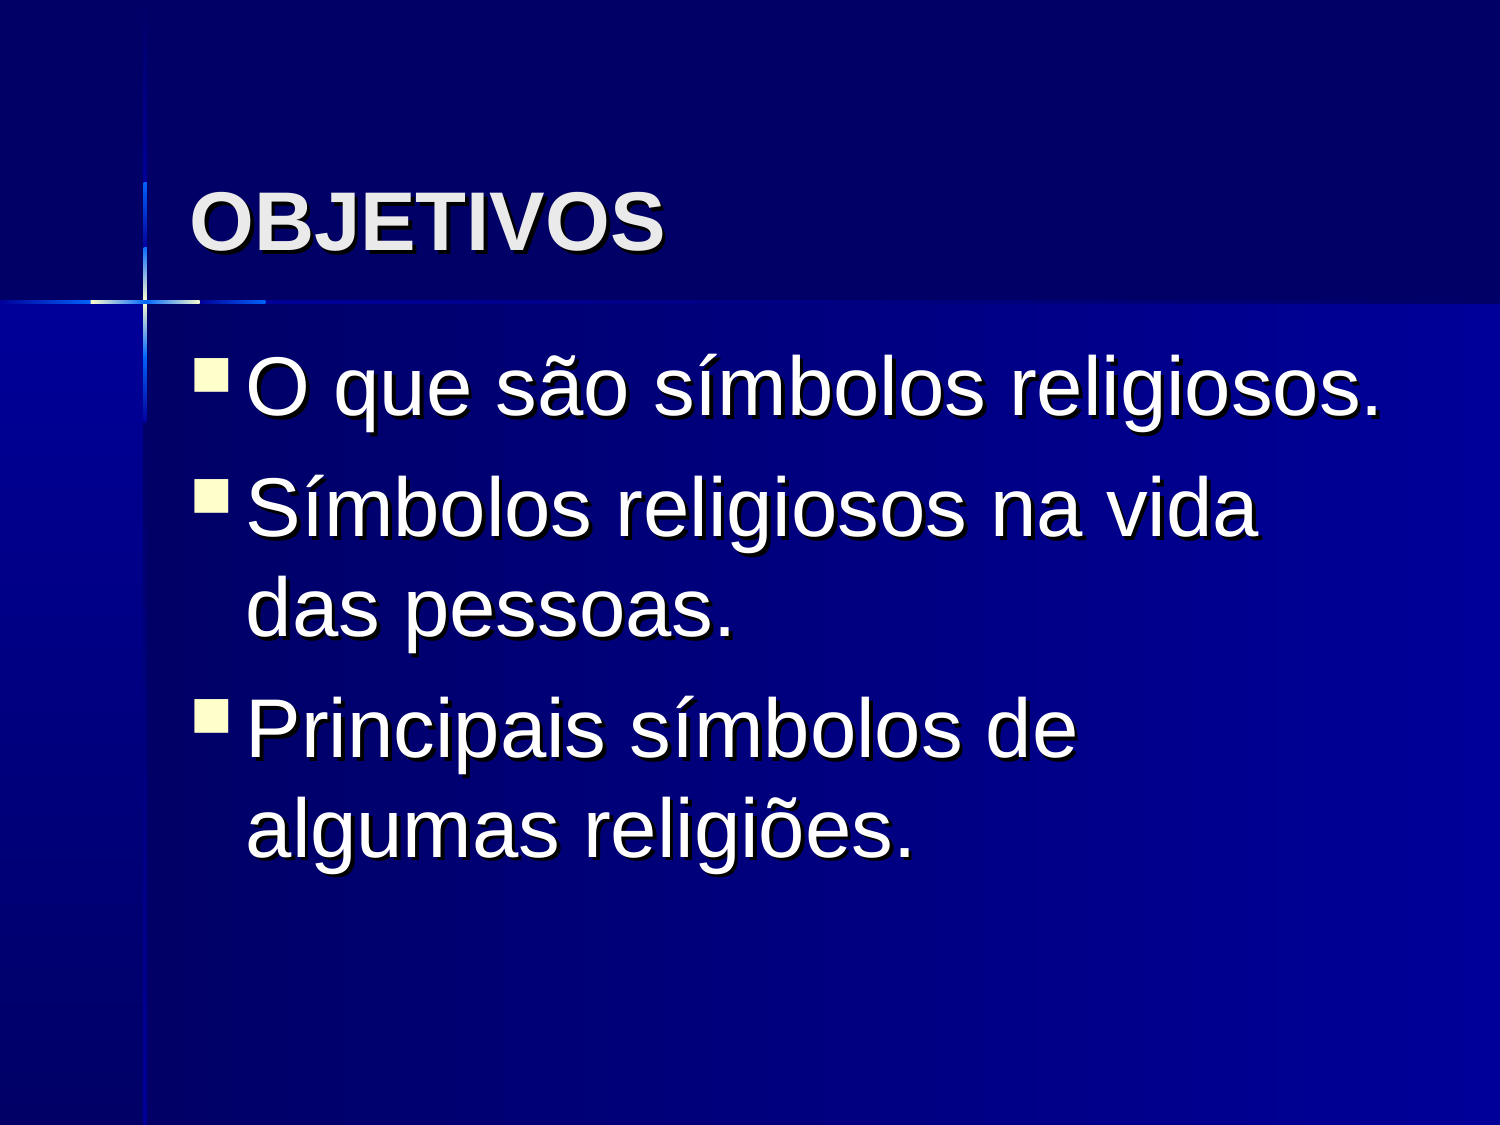

# OBJETIVOS
O que são símbolos religiosos.
Símbolos religiosos na vida das pessoas.
Principais símbolos de algumas religiões.